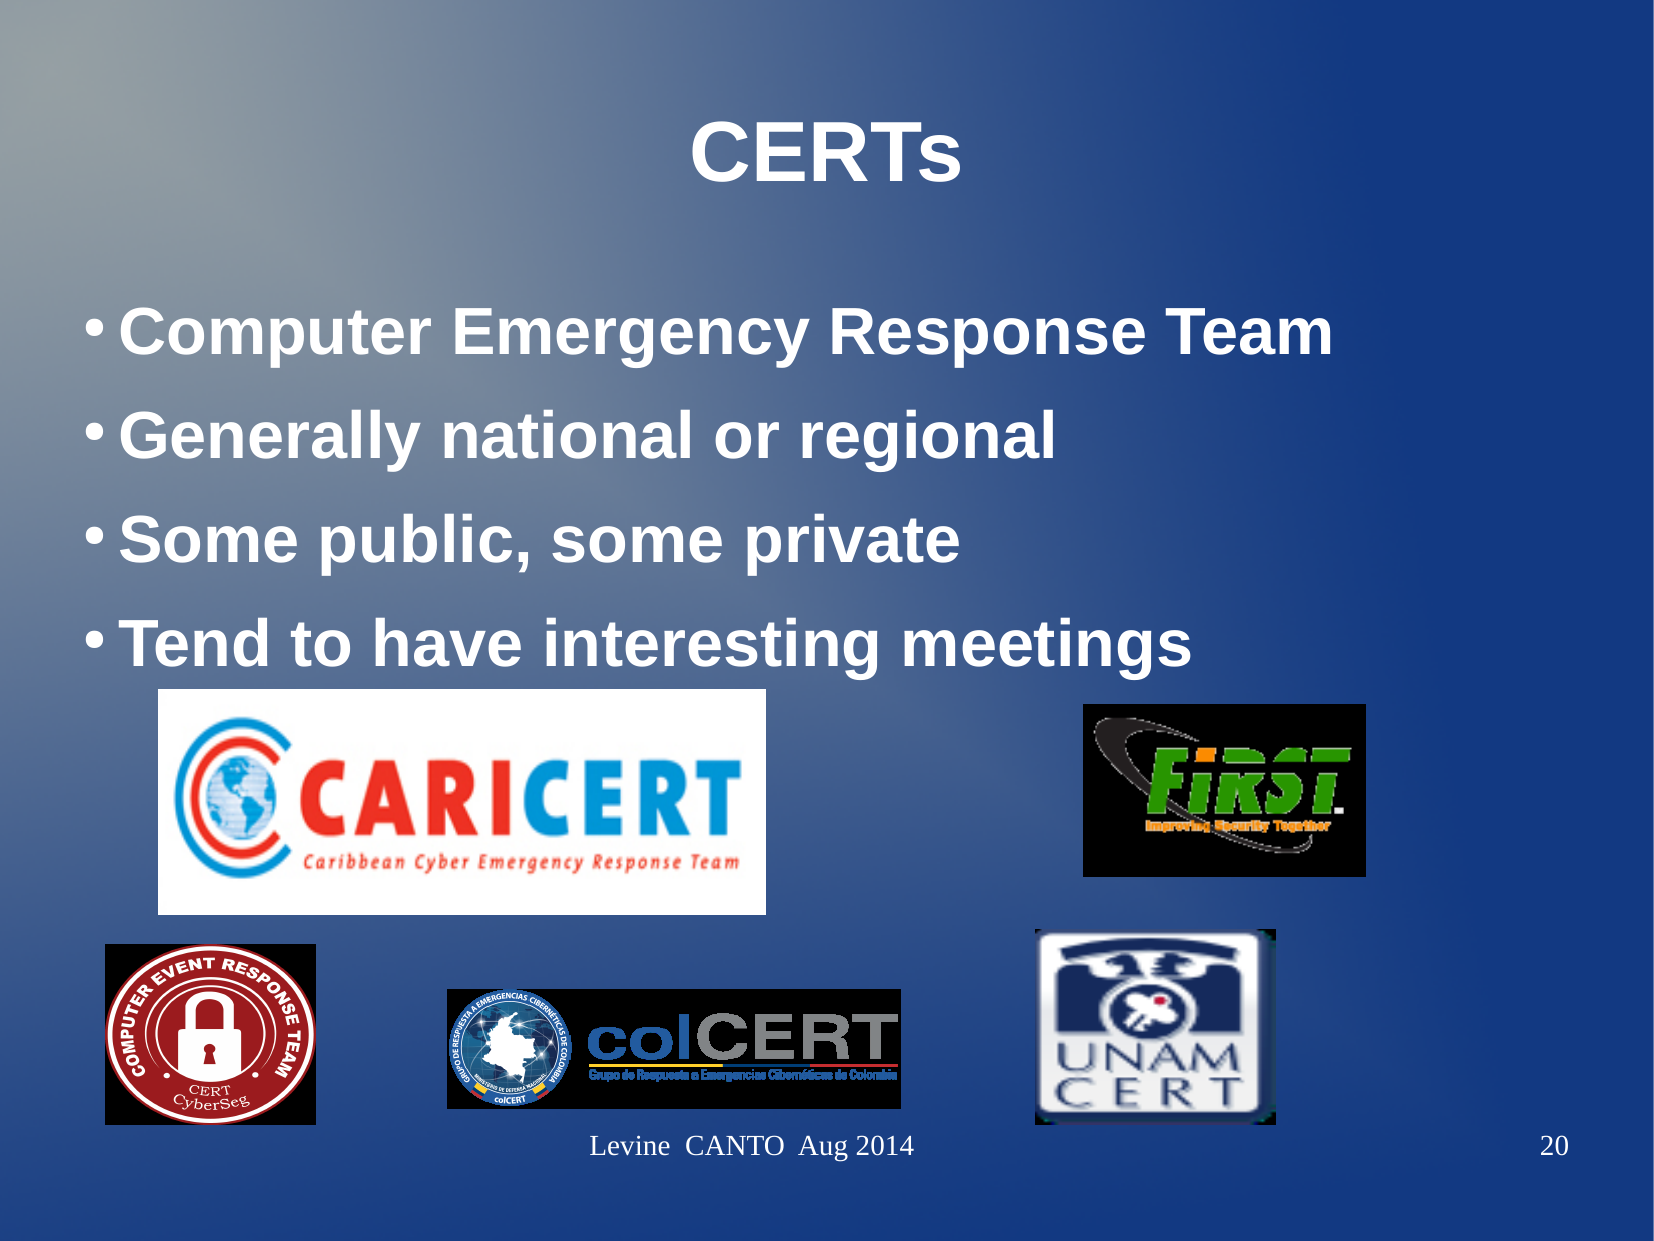

# CERTs
Computer Emergency Response Team
Generally national or regional
Some public, some private
Tend to have interesting meetings
Levine CANTO Aug 2014
20